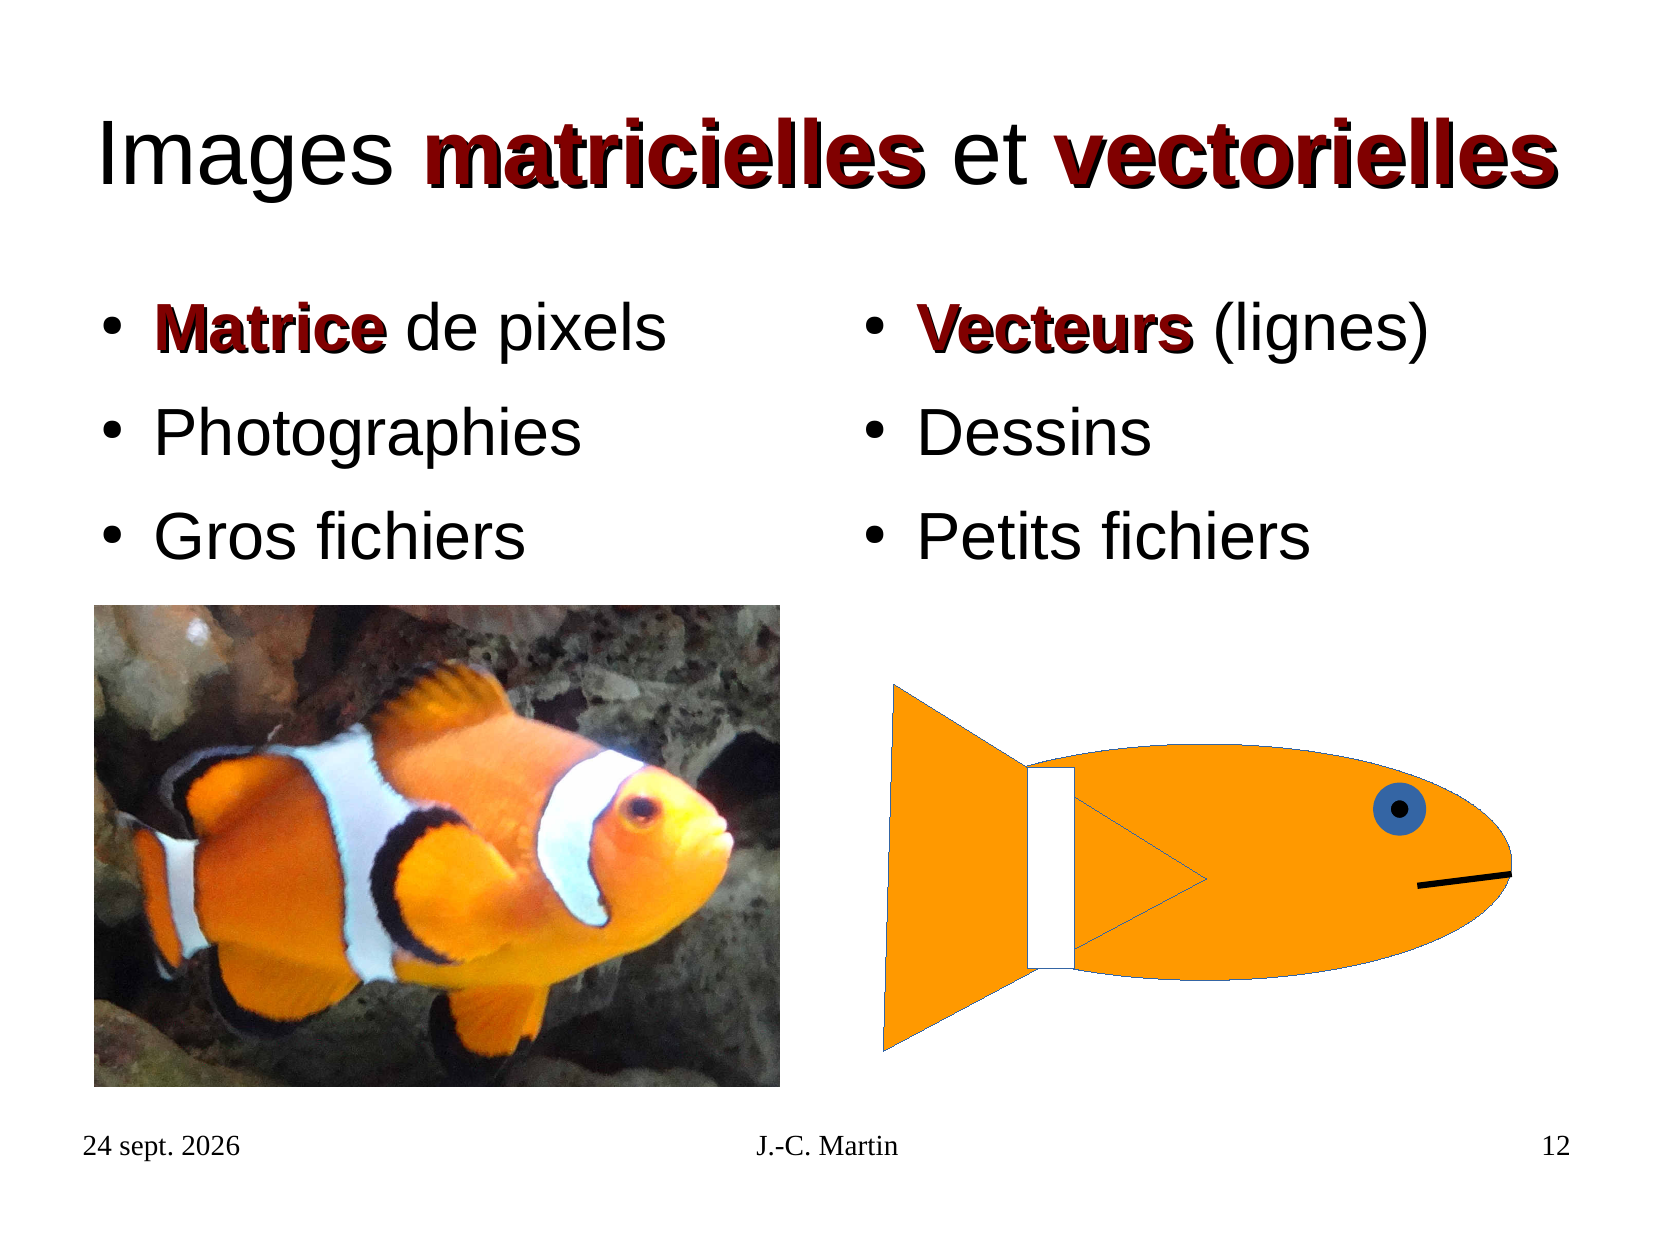

# Images matricielles et vectorielles
Matrice de pixels
Photographies
Gros fichiers
Vecteurs (lignes)
Dessins
Petits fichiers
J.-C. Martin
12